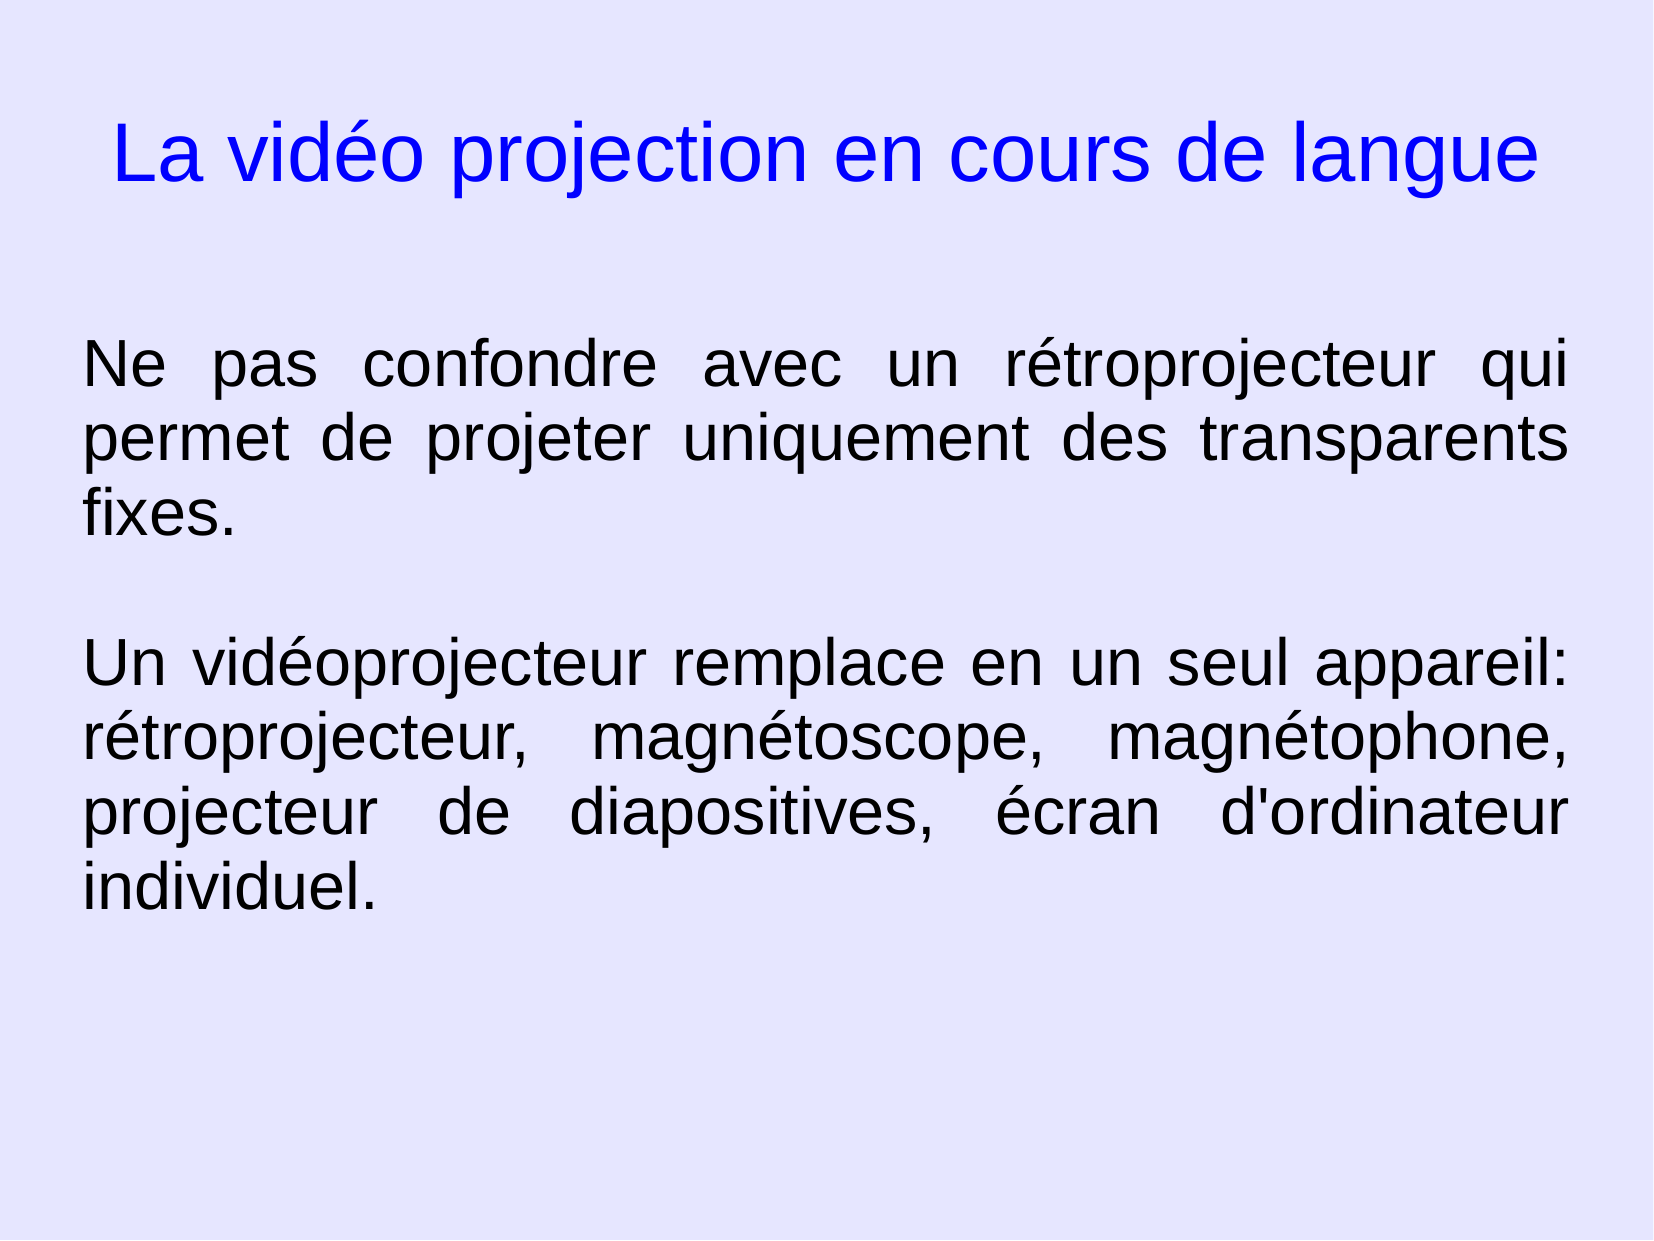

# La vidéo projection en cours de langue
Ne pas confondre avec un rétroprojecteur qui permet de projeter uniquement des transparents fixes.
Un vidéoprojecteur remplace en un seul appareil: rétroprojecteur, magnétoscope, magnétophone, projecteur de diapositives, écran d'ordinateur individuel.